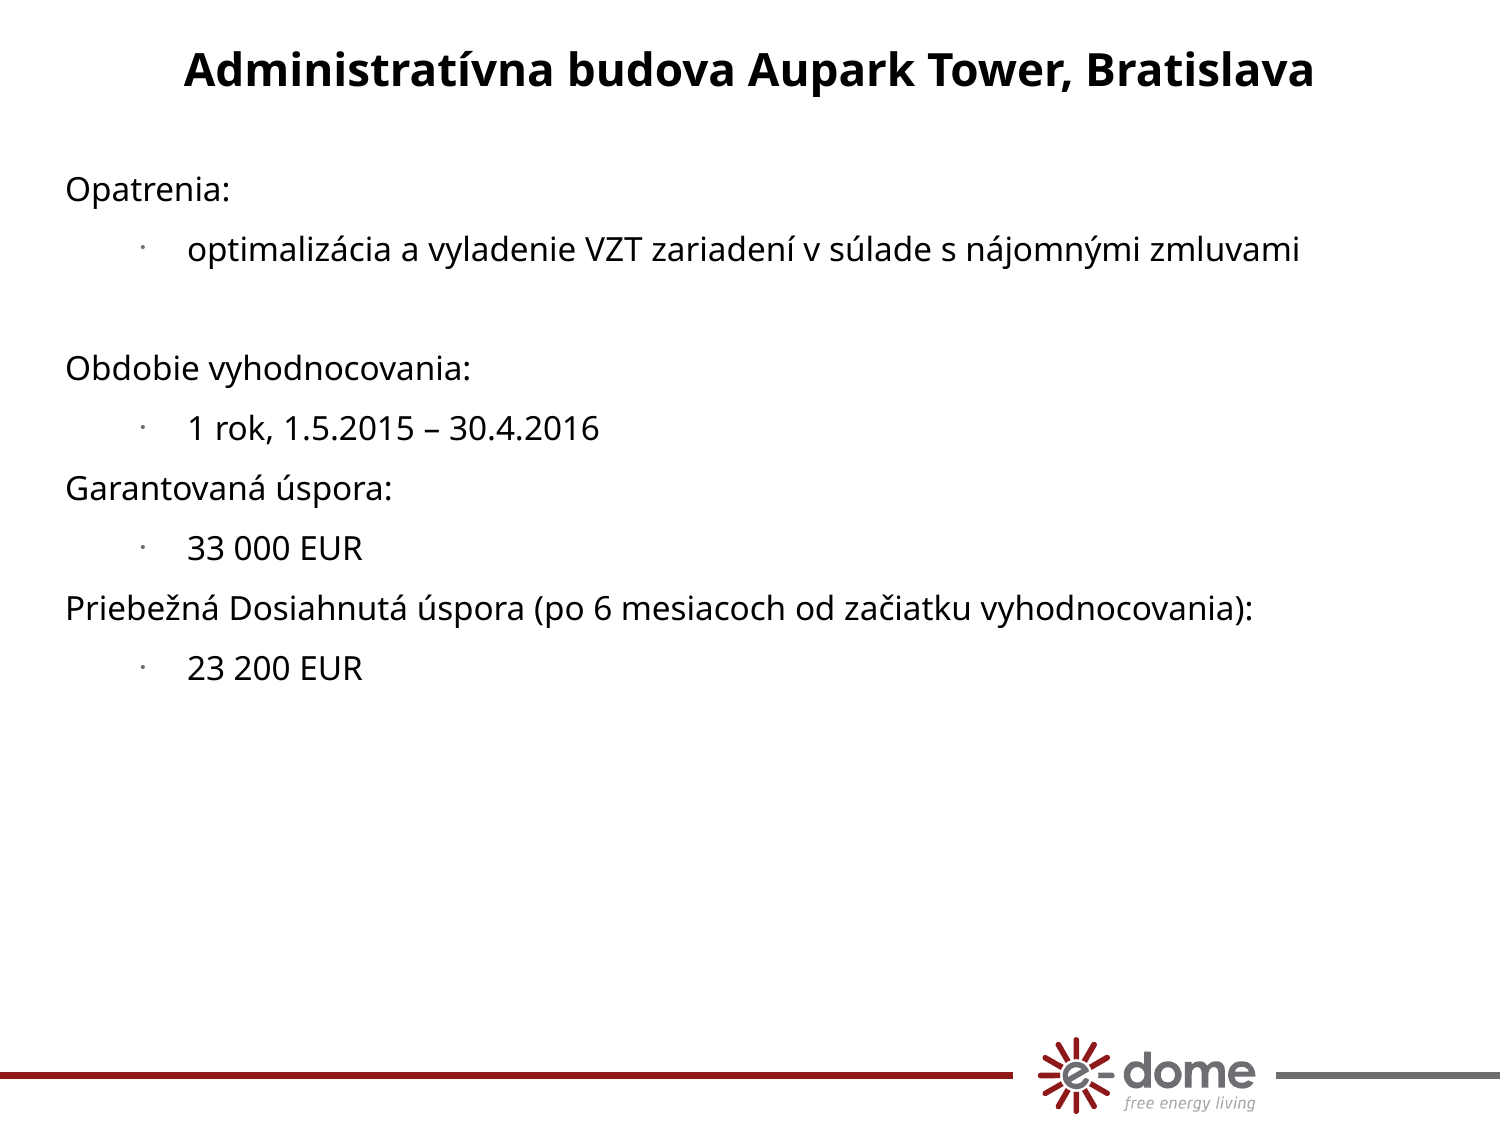

Administratívna budova Aupark Tower, Bratislava
Opatrenia:
optimalizácia a vyladenie VZT zariadení v súlade s nájomnými zmluvami
Obdobie vyhodnocovania:
1 rok, 1.5.2015 – 30.4.2016
Garantovaná úspora:
33 000 EUR
Priebežná Dosiahnutá úspora (po 6 mesiacoch od začiatku vyhodnocovania):
23 200 EUR